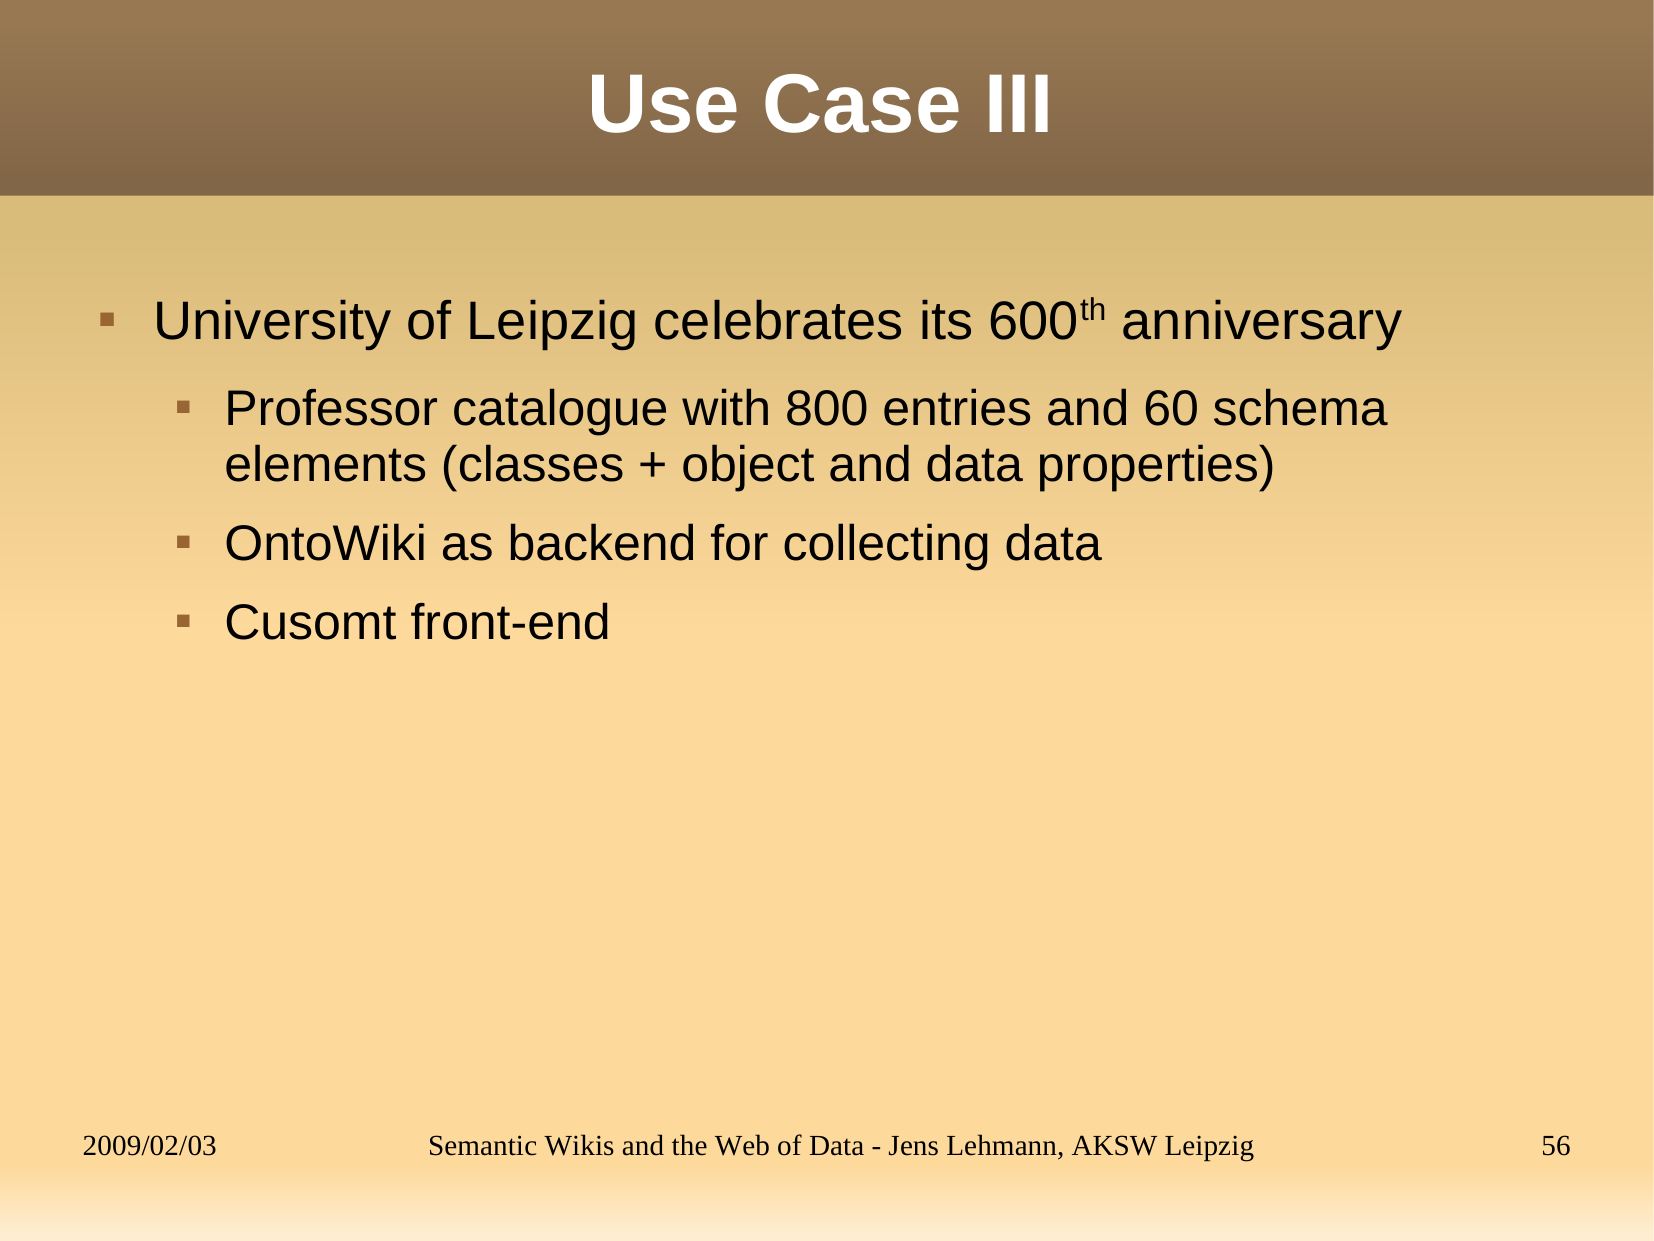

# Use Case III
University of Leipzig celebrates its 600th anniversary
Professor catalogue with 800 entries and 60 schema elements (classes + object and data properties)
OntoWiki as backend for collecting data
Cusomt front-end
2009/02/03
Semantic Wikis and the Web of Data - Jens Lehmann, AKSW Leipzig
56